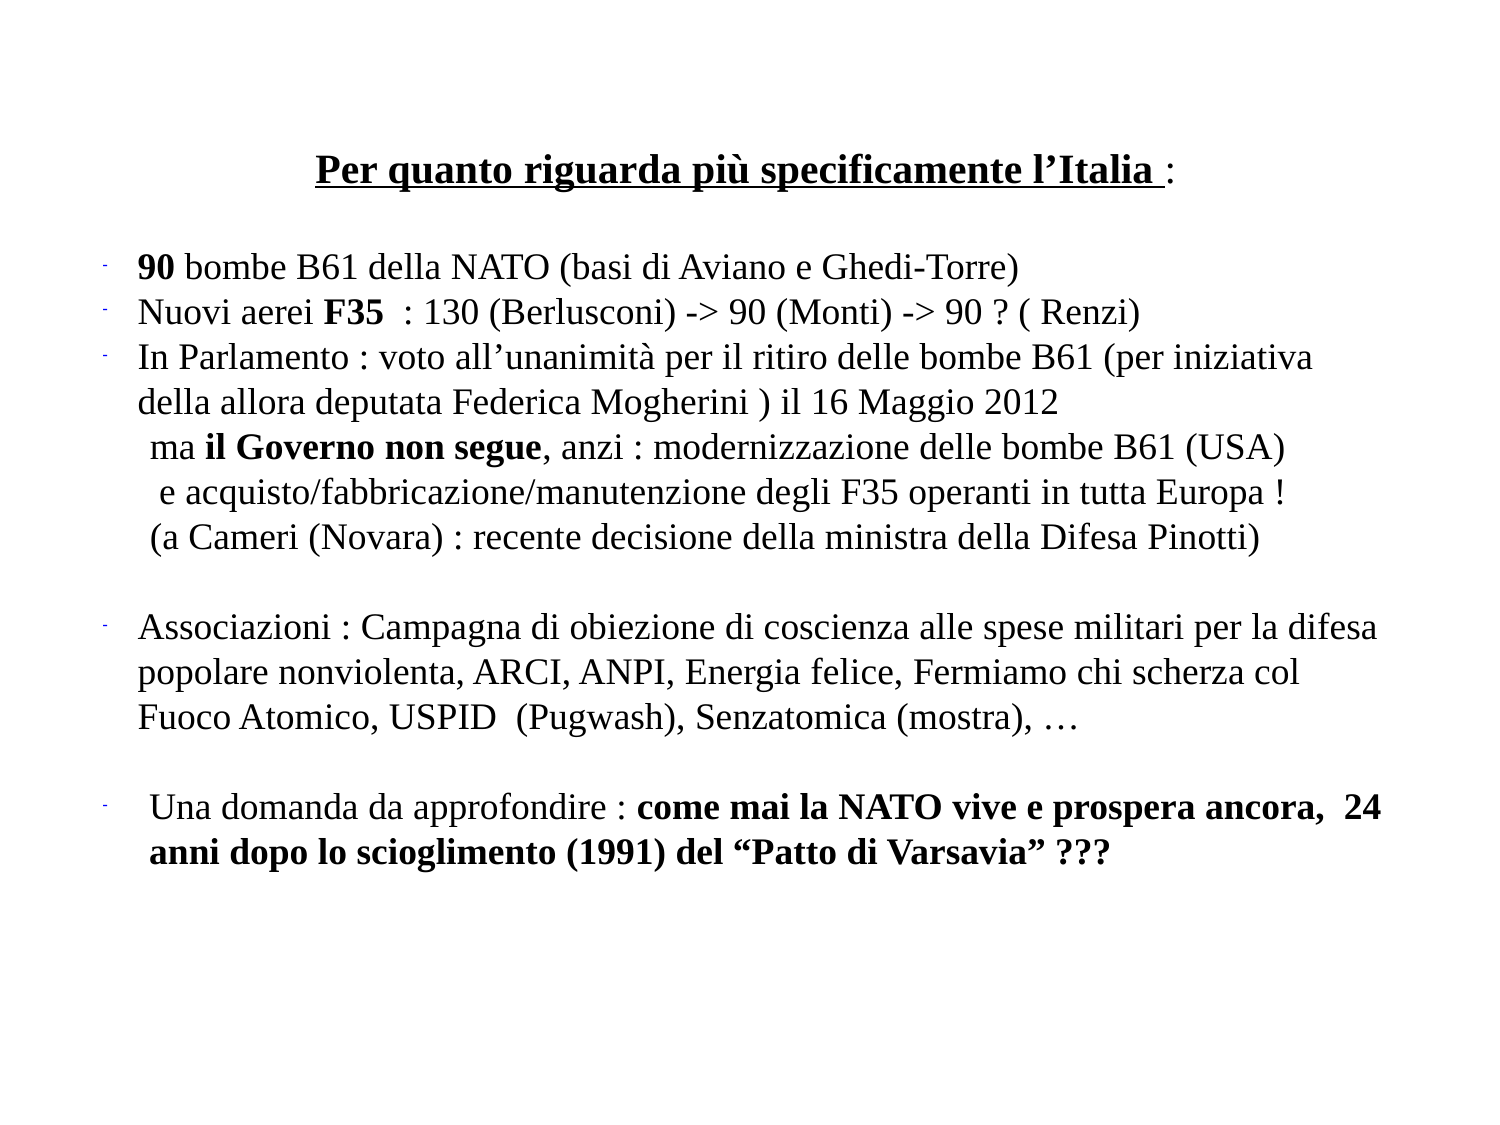

Per quanto riguarda più specificamente l’Italia :
90 bombe B61 della NATO (basi di Aviano e Ghedi-Torre)
Nuovi aerei F35 : 130 (Berlusconi) -> 90 (Monti) -> 90 ? ( Renzi)
In Parlamento : voto all’unanimità per il ritiro delle bombe B61 (per iniziativa della allora deputata Federica Mogherini ) il 16 Maggio 2012
 ma il Governo non segue, anzi : modernizzazione delle bombe B61 (USA)
 e acquisto/fabbricazione/manutenzione degli F35 operanti in tutta Europa !
 (a Cameri (Novara) : recente decisione della ministra della Difesa Pinotti)
Associazioni : Campagna di obiezione di coscienza alle spese militari per la difesa popolare nonviolenta, ARCI, ANPI, Energia felice, Fermiamo chi scherza col Fuoco Atomico, USPID (Pugwash), Senzatomica (mostra), …
Una domanda da approfondire : come mai la NATO vive e prospera ancora, 24 anni dopo lo scioglimento (1991) del “Patto di Varsavia” ???